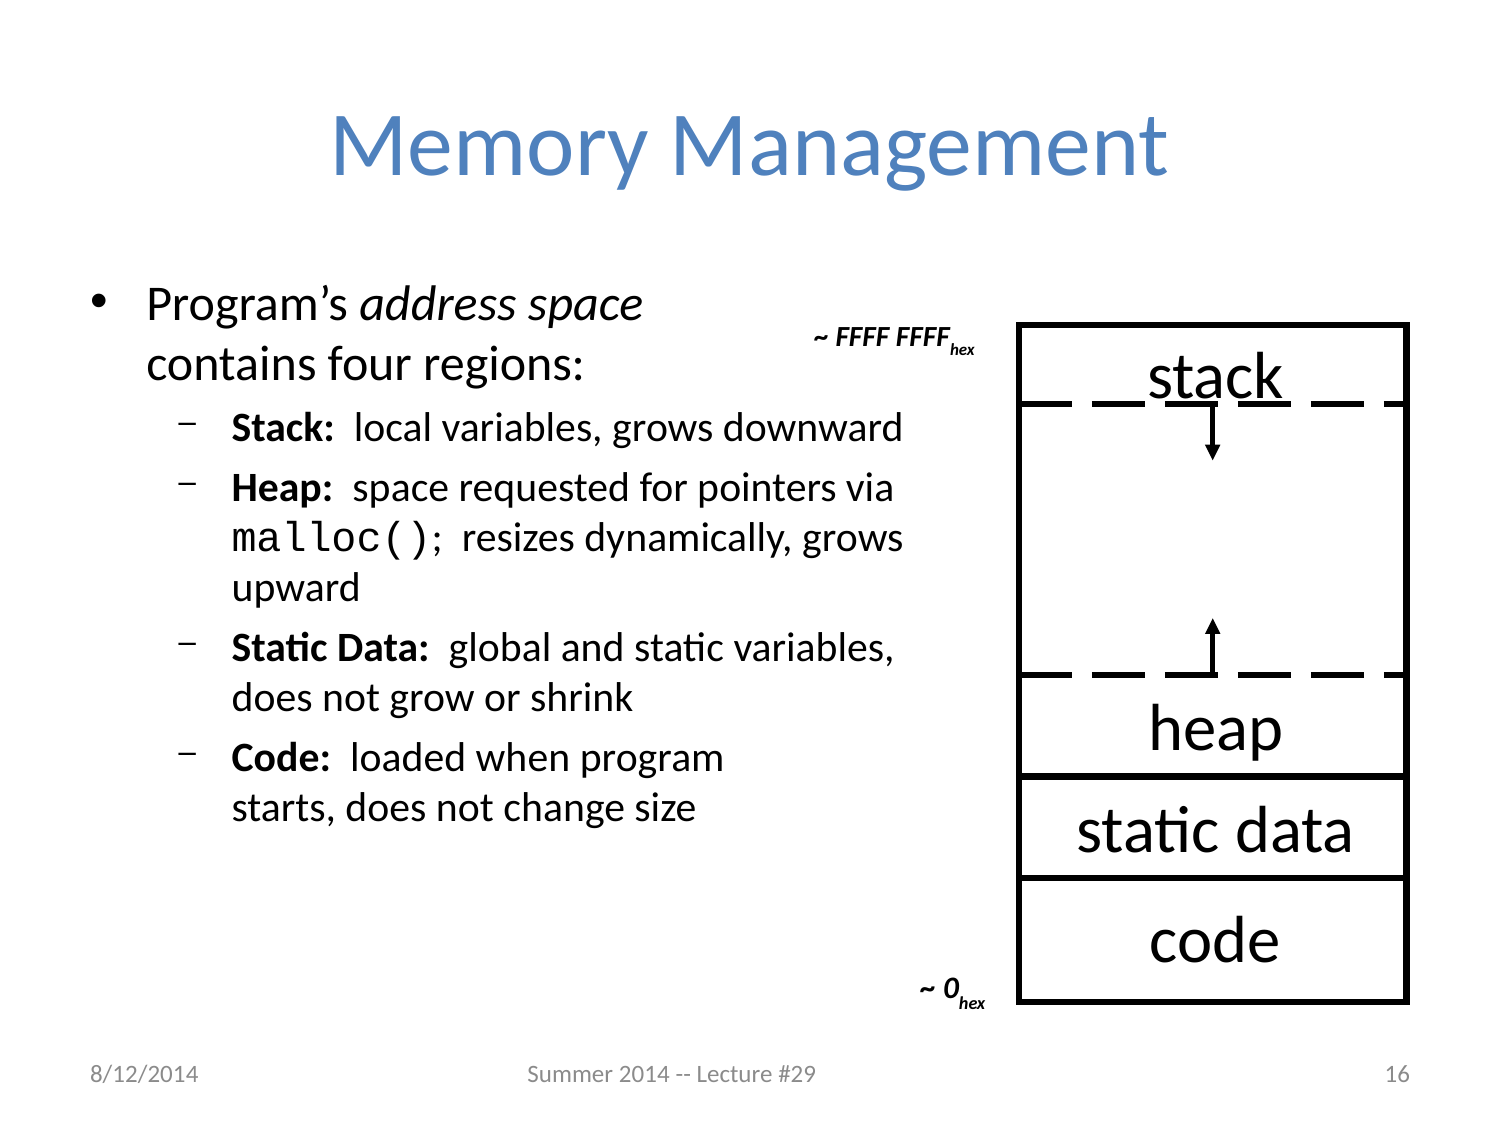

# Memory Management
Program’s address space
contains four regions:
Stack: local variables, grows downward
Heap: space requested for pointers via malloc(); resizes dynamically, grows upward
Static Data: global and static variables, does not grow or shrink
Code: loaded when program
starts, does not change size
~ FFFF FFFFhex
stack
heap
static data
code
~ 0hex
8/12/2014
Summer 2014 -- Lecture #29